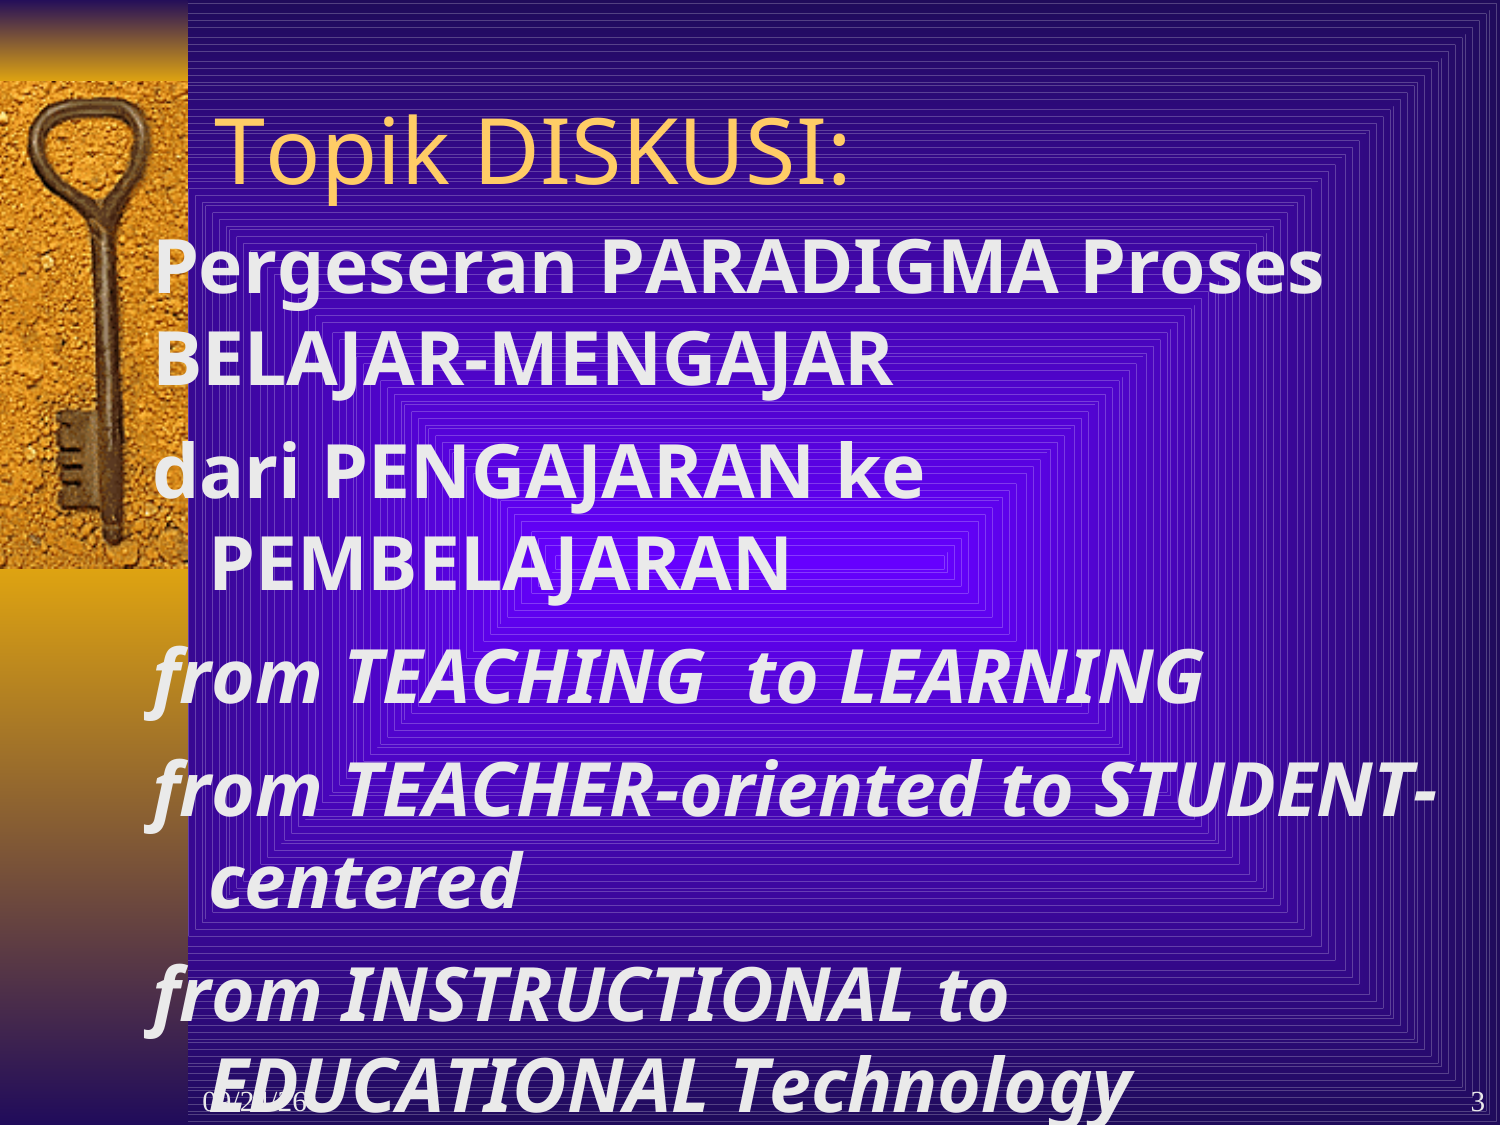

# Topik DISKUSI:
Pergeseran PARADIGMA Proses BELAJAR-MENGAJAR
dari PENGAJARAN ke PEMBELAJARAN
from TEACHING to LEARNING
from TEACHER-oriented to STUDENT-centered
from INSTRUCTIONAL to EDUCATIONAL Technology
3